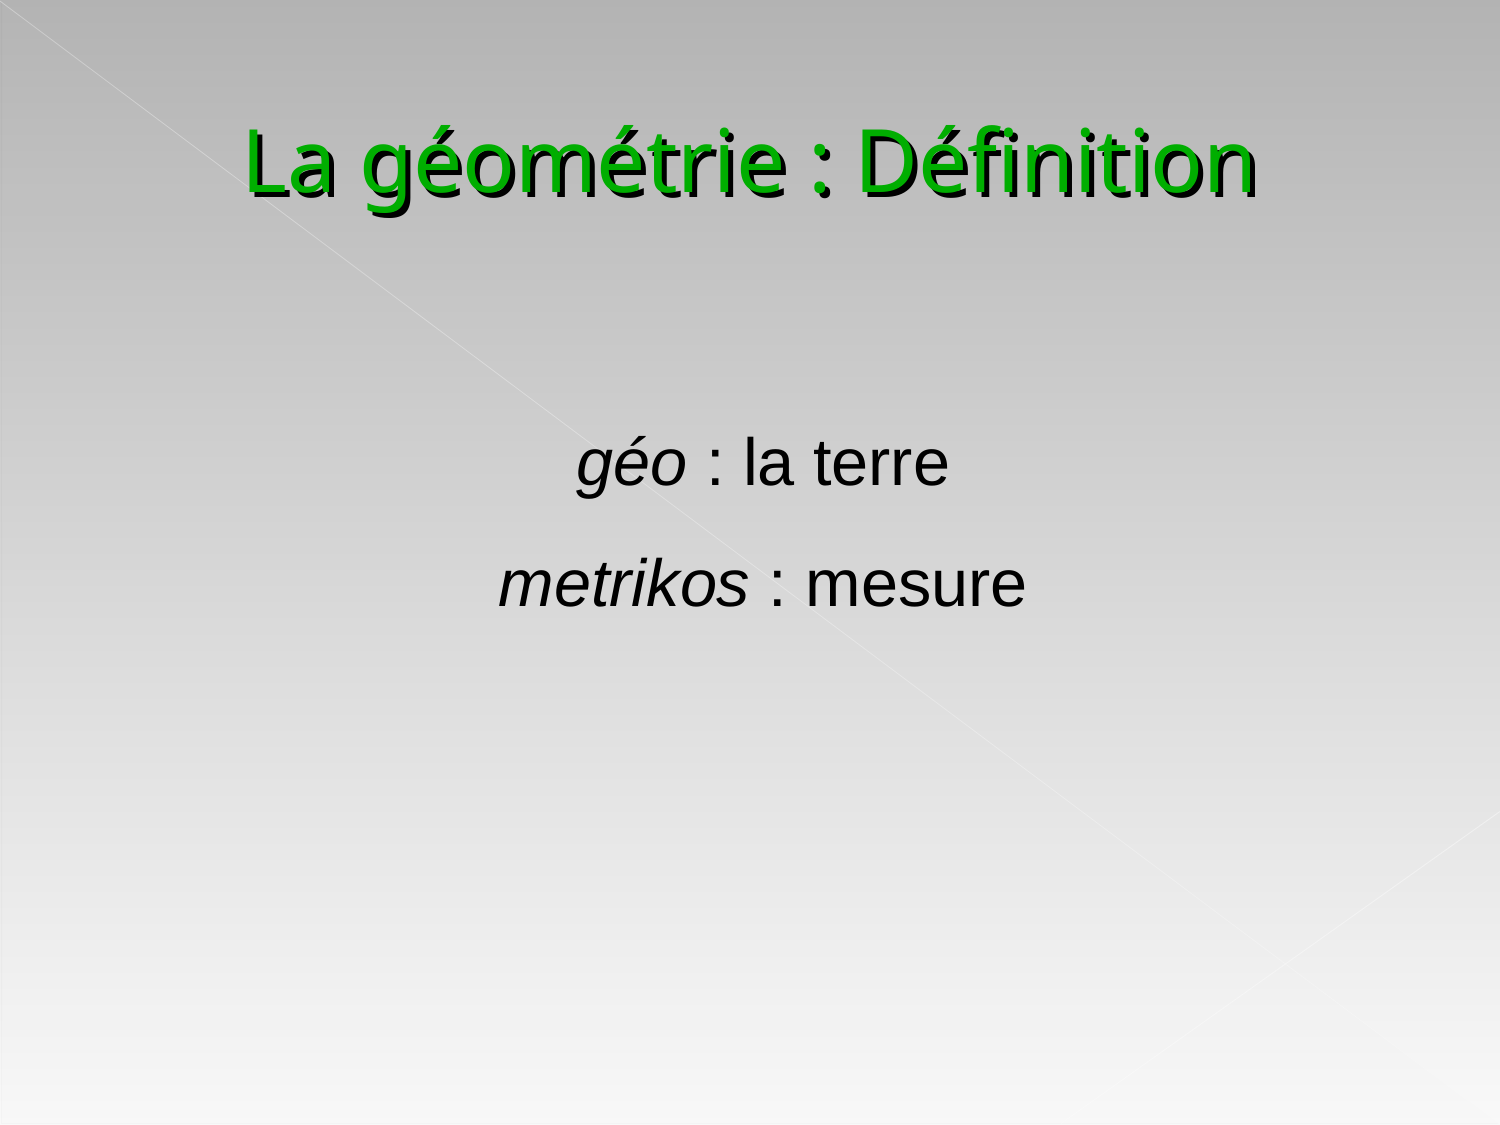

# La géométrie : Définition
géo : la terre
metrikos : mesure